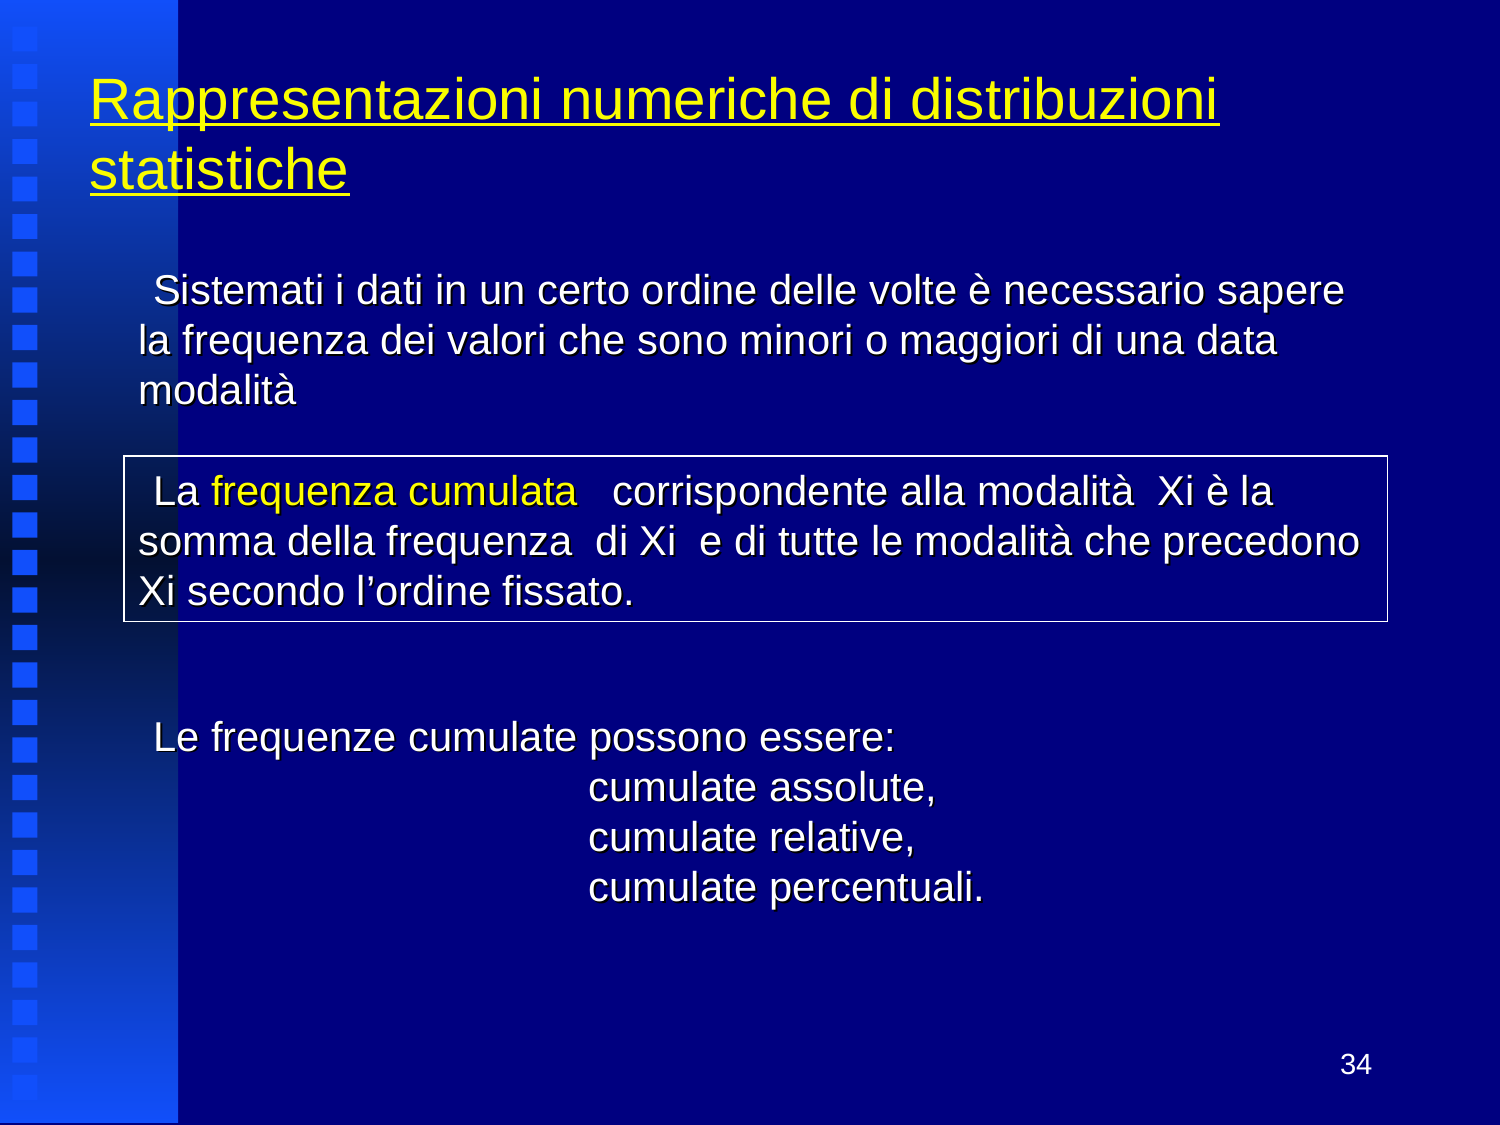

Rappresentazioni numeriche di distribuzioni statistiche
Sistemati i dati in un certo ordine delle volte è necessario sapere la frequenza dei valori che sono minori o maggiori di una data modalità
La frequenza cumulata corrispondente alla modalità Xi è la somma della frequenza di Xi e di tutte le modalità che precedono Xi secondo l’ordine fissato.
Le frequenze cumulate possono essere:
			cumulate assolute,
			cumulate relative,
			cumulate percentuali.